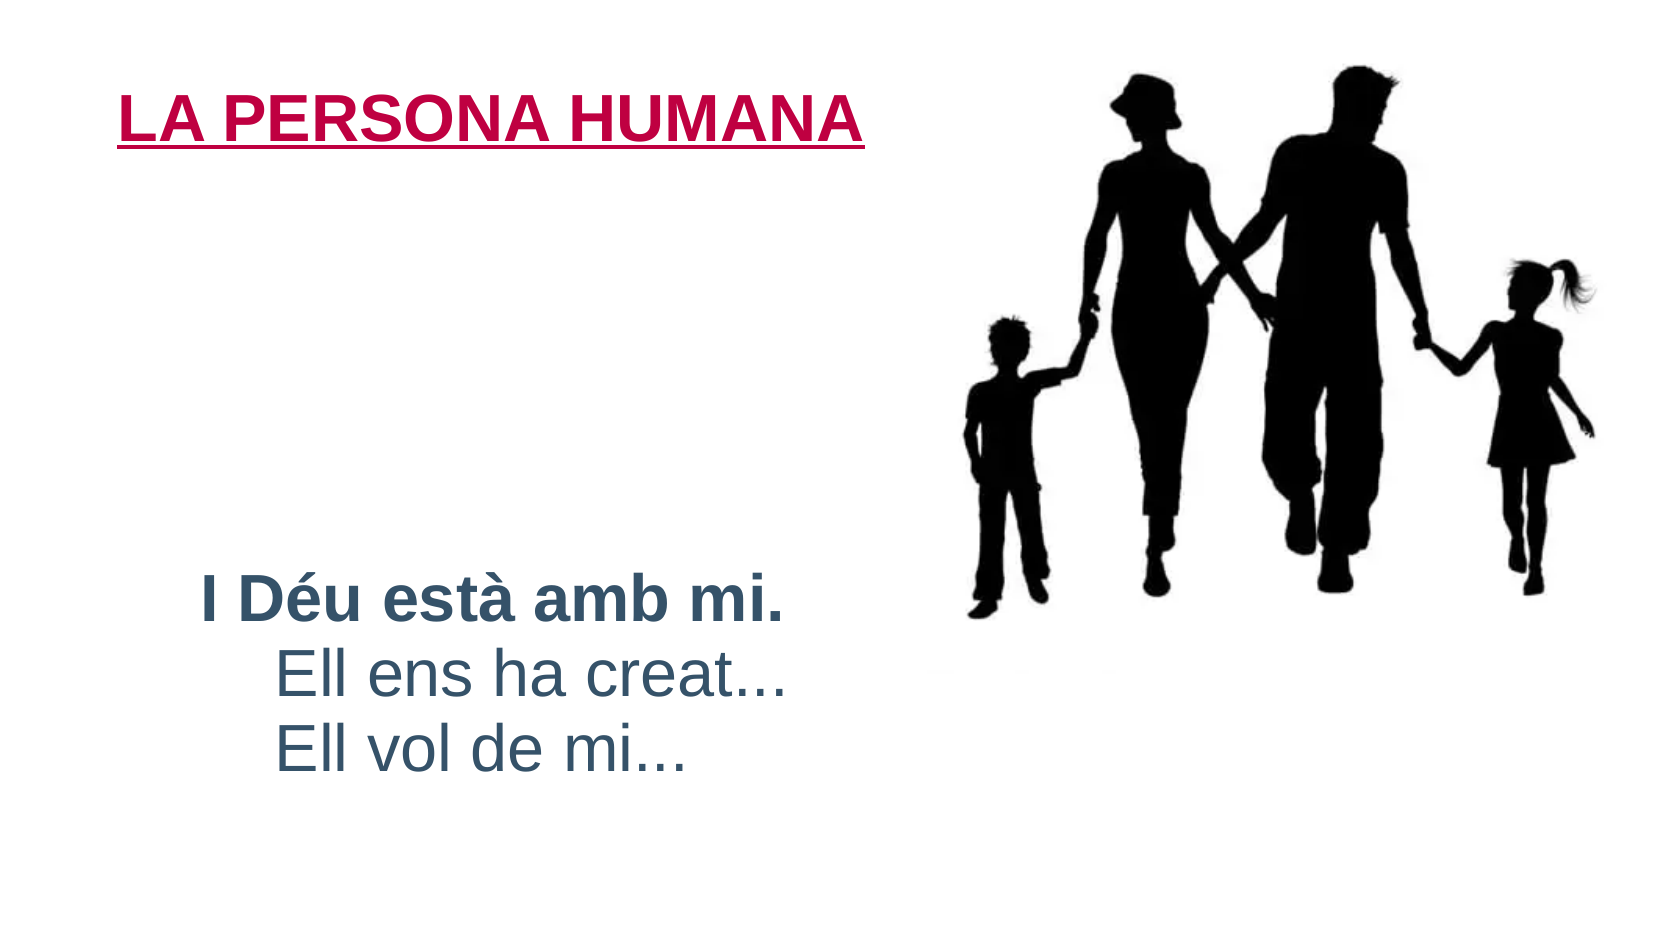

LA PERSONA HUMANA
# I Déu està amb mi.
	Ell ens ha creat...
	Ell vol de mi...